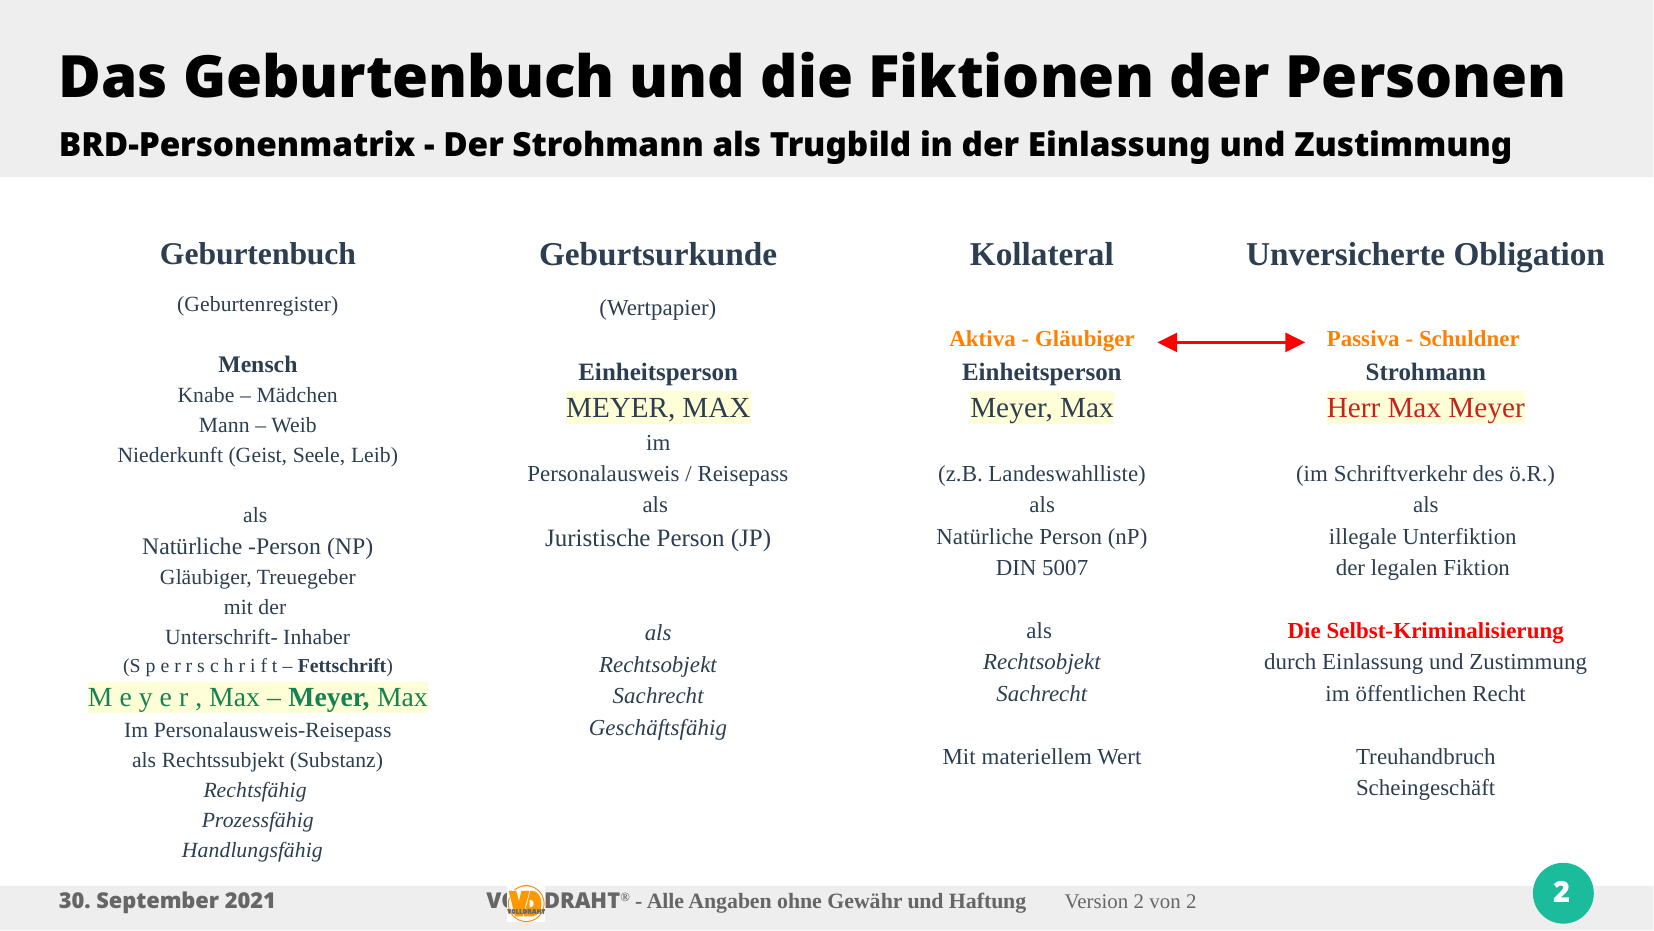

# Das Geburtenbuch und die Fiktionen der Personen BRD-Personenmatrix - Der Strohmann als Trugbild in der Einlassung und Zustimmung
Geburtsurkunde
(Wertpapier)
Einheitsperson
MEYER, MAX
Personalausweis / Reisepass
als
Juristische Person (JP)
als
Rechtsobjekt
Sachrecht
Handlungsfähig
Geburtenbuch
(Geburtenregister)
Mensch
Knabe – Mädchen
Mann – Weib
Niederkunft (Geist, Seele, Leib)
als
Natürliche -Person (NP)
Gläubiger, Treuegeber
mit der
Unterschrift- Inhaber
(S p e r r s c h r i f t – Fettschrift)
M e y e r , Max – Meyer, Max
Im Personalausweis-Reisepass
als Rechtssubjekt (Substanz)
Rechtsfähig
Prozessfähig
Handlungsfähig
Geburtsurkunde
(Wertpapier)
Einheitsperson
MEYER, MAX
im
Personalausweis / Reisepass
als
Juristische Person (JP)
als
Rechtsobjekt
Sachrecht
Geschäftsfähig
Kollateral
Aktiva - Gläubiger
Einheitsperson
Meyer, Max
(z.B. Landeswahlliste)
als
Natürliche Person (nP)
DIN 5007
als
Rechtsobjekt
Sachrecht
Mit materiellem Wert
Unversicherte Obligation
Passiva - Schuldner
Strohmann
Herr Max Meyer
(im Schriftverkehr des ö.R.)
als
illegale Unterfiktion
der legalen Fiktion
Die Selbst-Kriminalisierung
durch Einlassung und Zustimmung
im öffentlichen Recht
Treuhandbruch
Scheingeschäft
30. September 2021
VOLLDRAHT® - Alle Angaben ohne Gewähr und Haftung